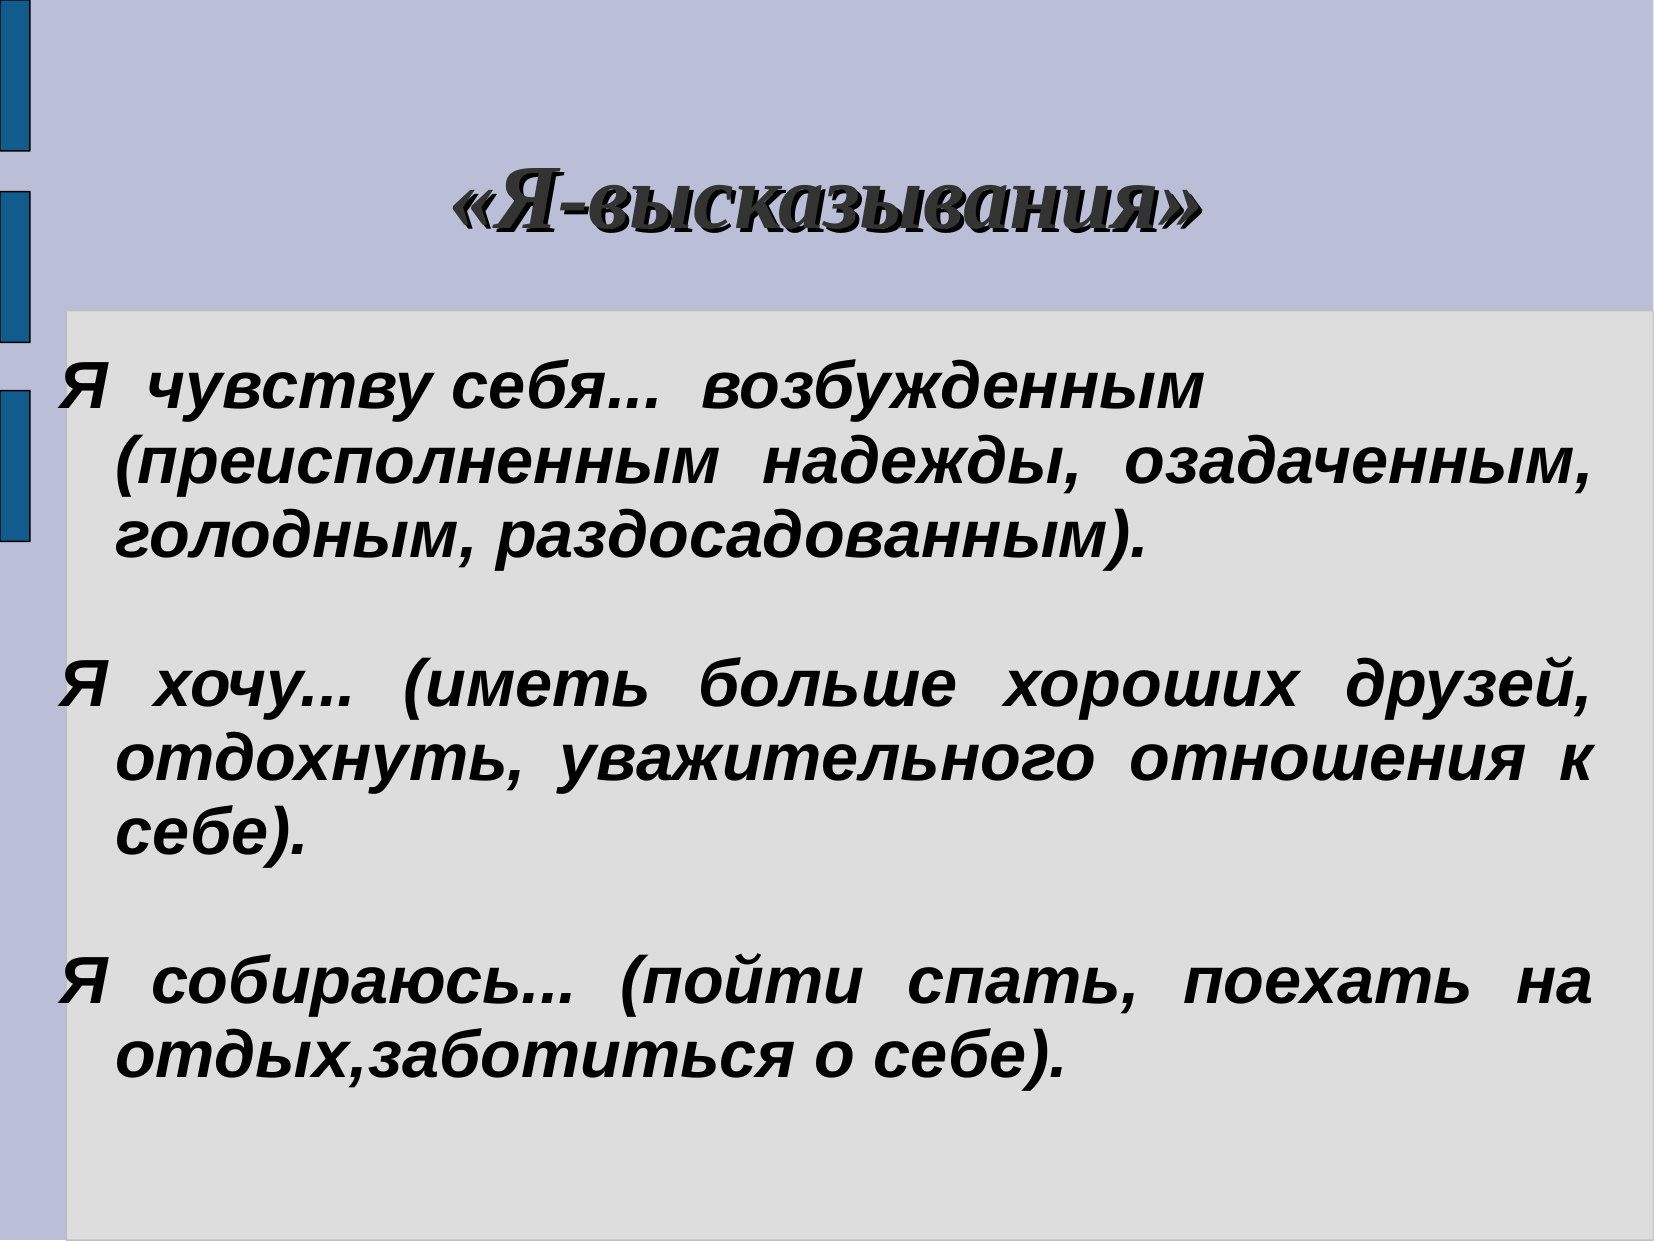

# «Я-высказывания»
Я чувству себя... возбужденным (преисполненным надежды, озадаченным, голодным, раздосадованным).
Я хочу... (иметь больше хороших друзей, отдохнуть, уважительного отношения к себе).
Я собираюсь... (пойти спать, поехать на отдых,заботиться о себе).